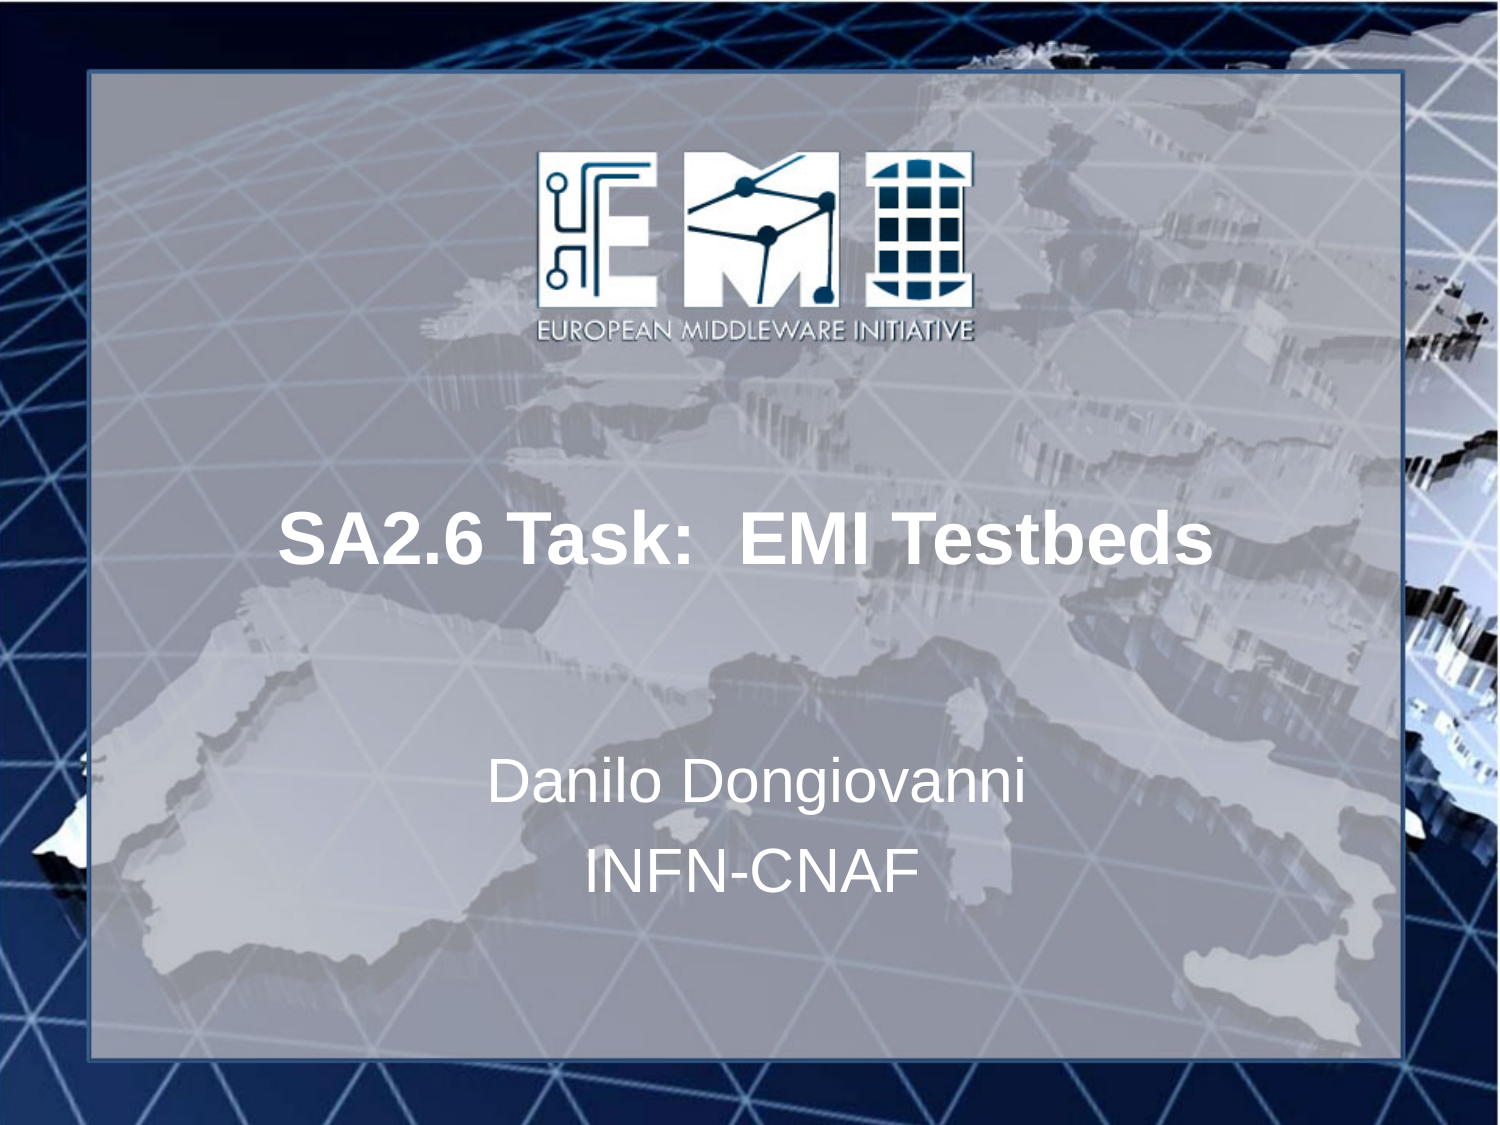

# SA2.6 Task: EMI Testbeds
Danilo Dongiovanni
INFN-CNAF